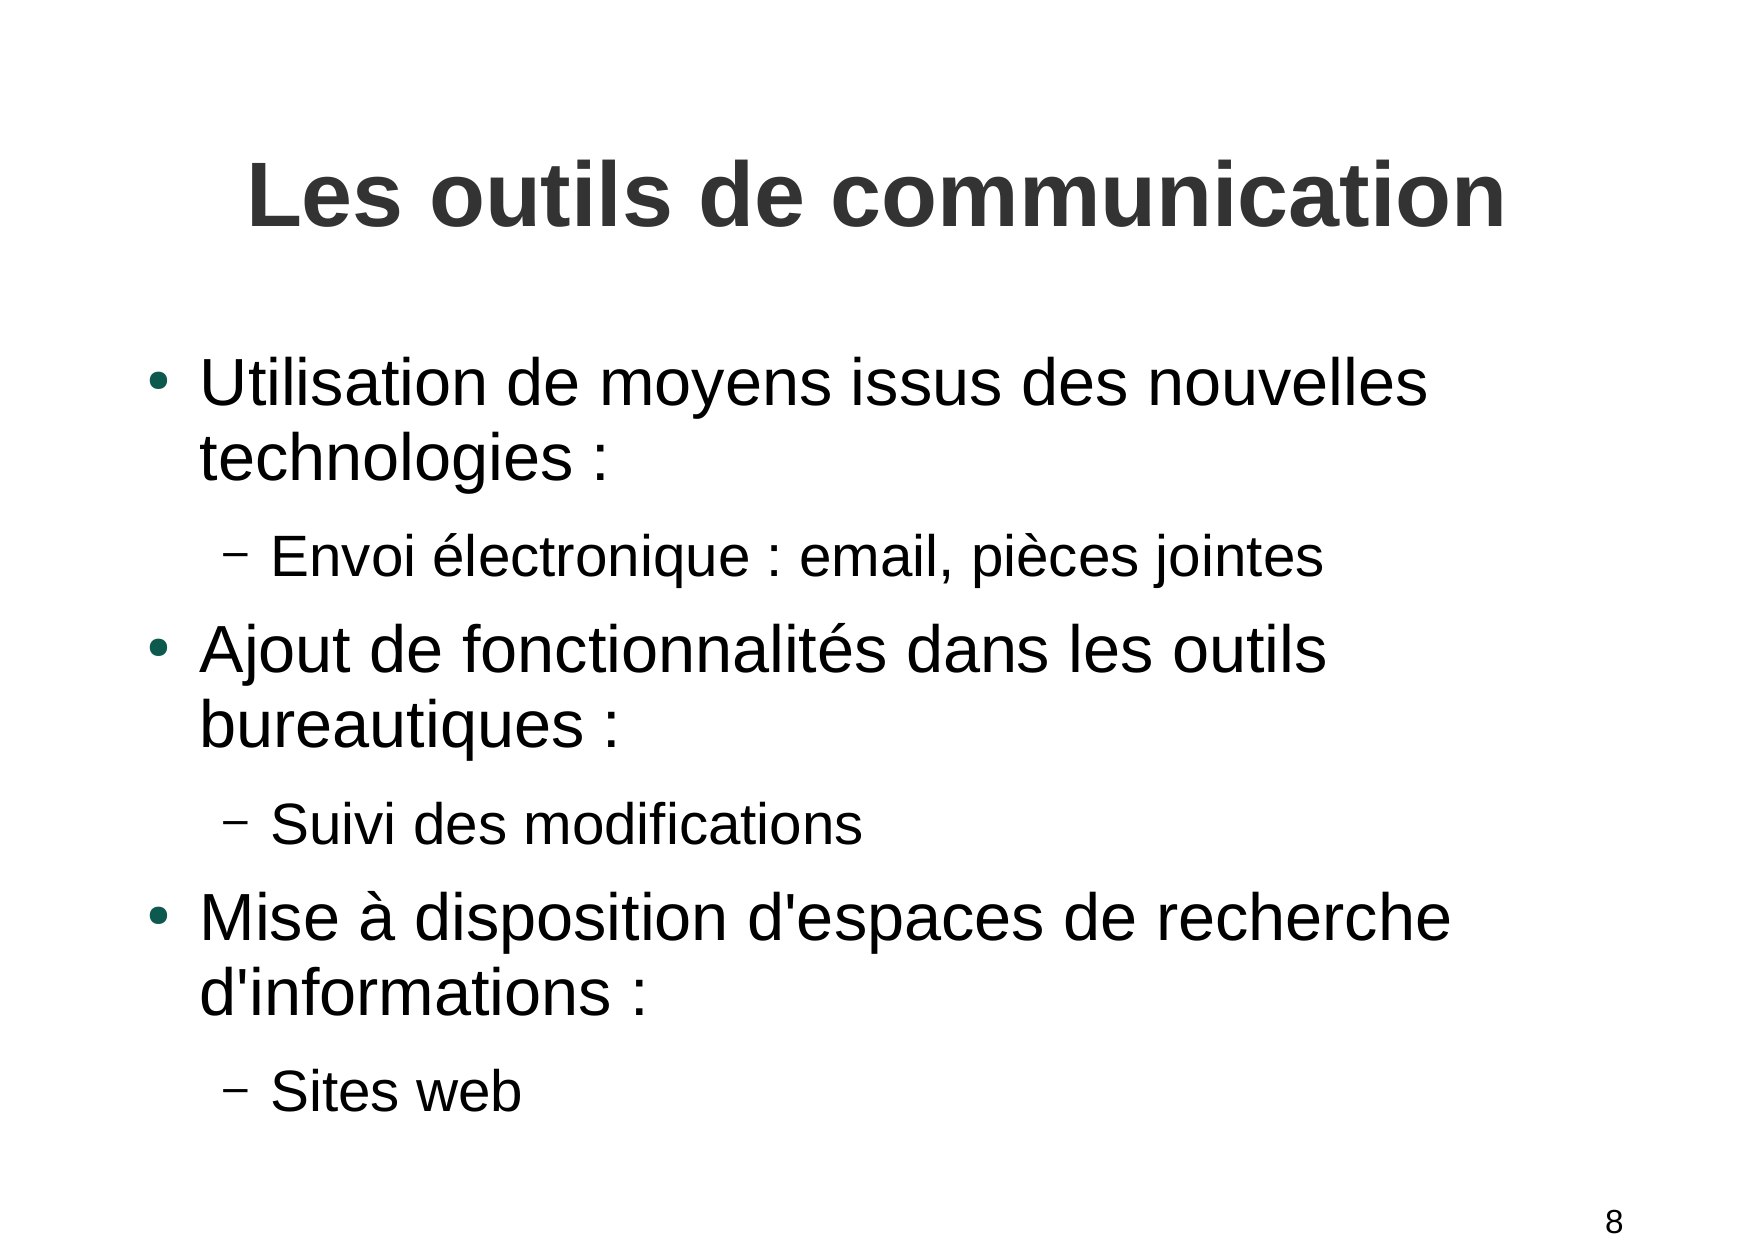

# Les outils de communication
Utilisation de moyens issus des nouvelles technologies :
Envoi électronique : email, pièces jointes
Ajout de fonctionnalités dans les outils bureautiques :
Suivi des modifications
Mise à disposition d'espaces de recherche d'informations :
Sites web